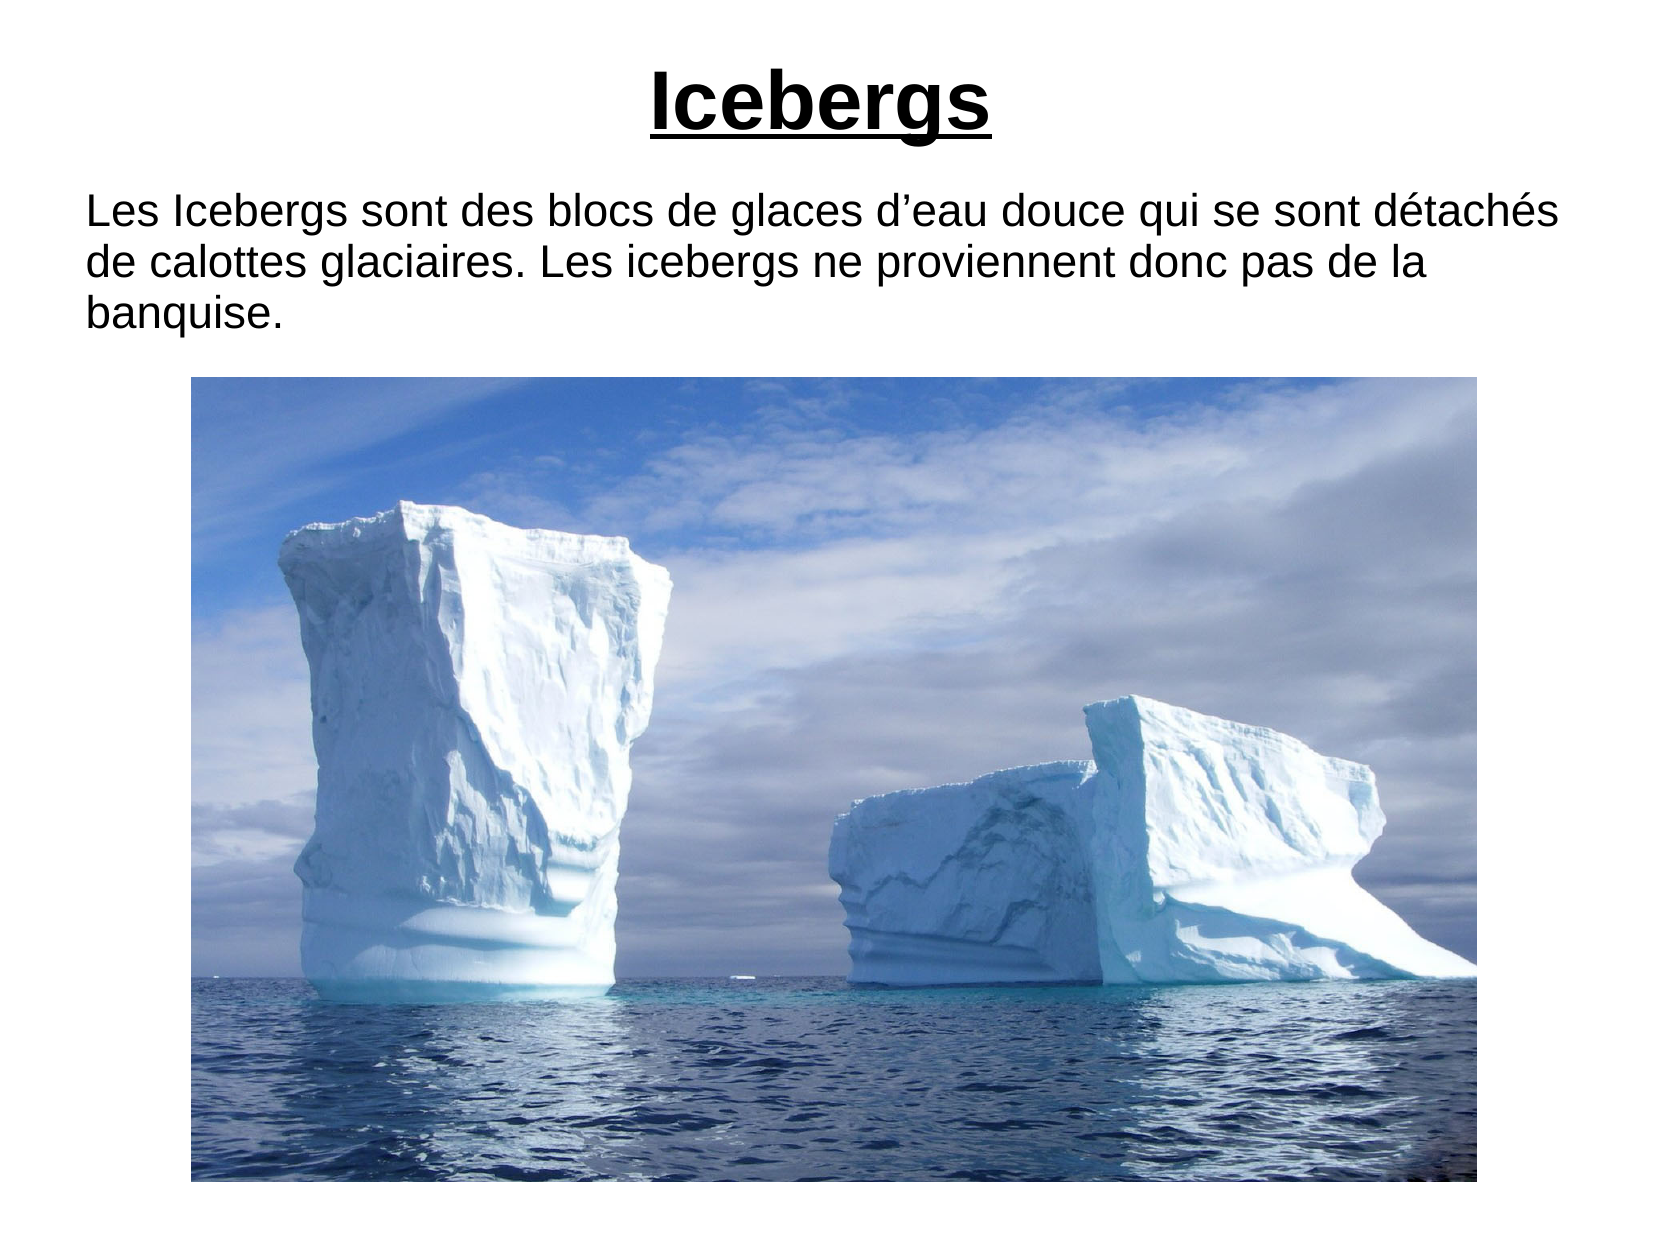

Icebergs
Les Icebergs sont des blocs de glaces d’eau douce qui se sont détachés de calottes glaciaires. Les icebergs ne proviennent donc pas de la banquise.